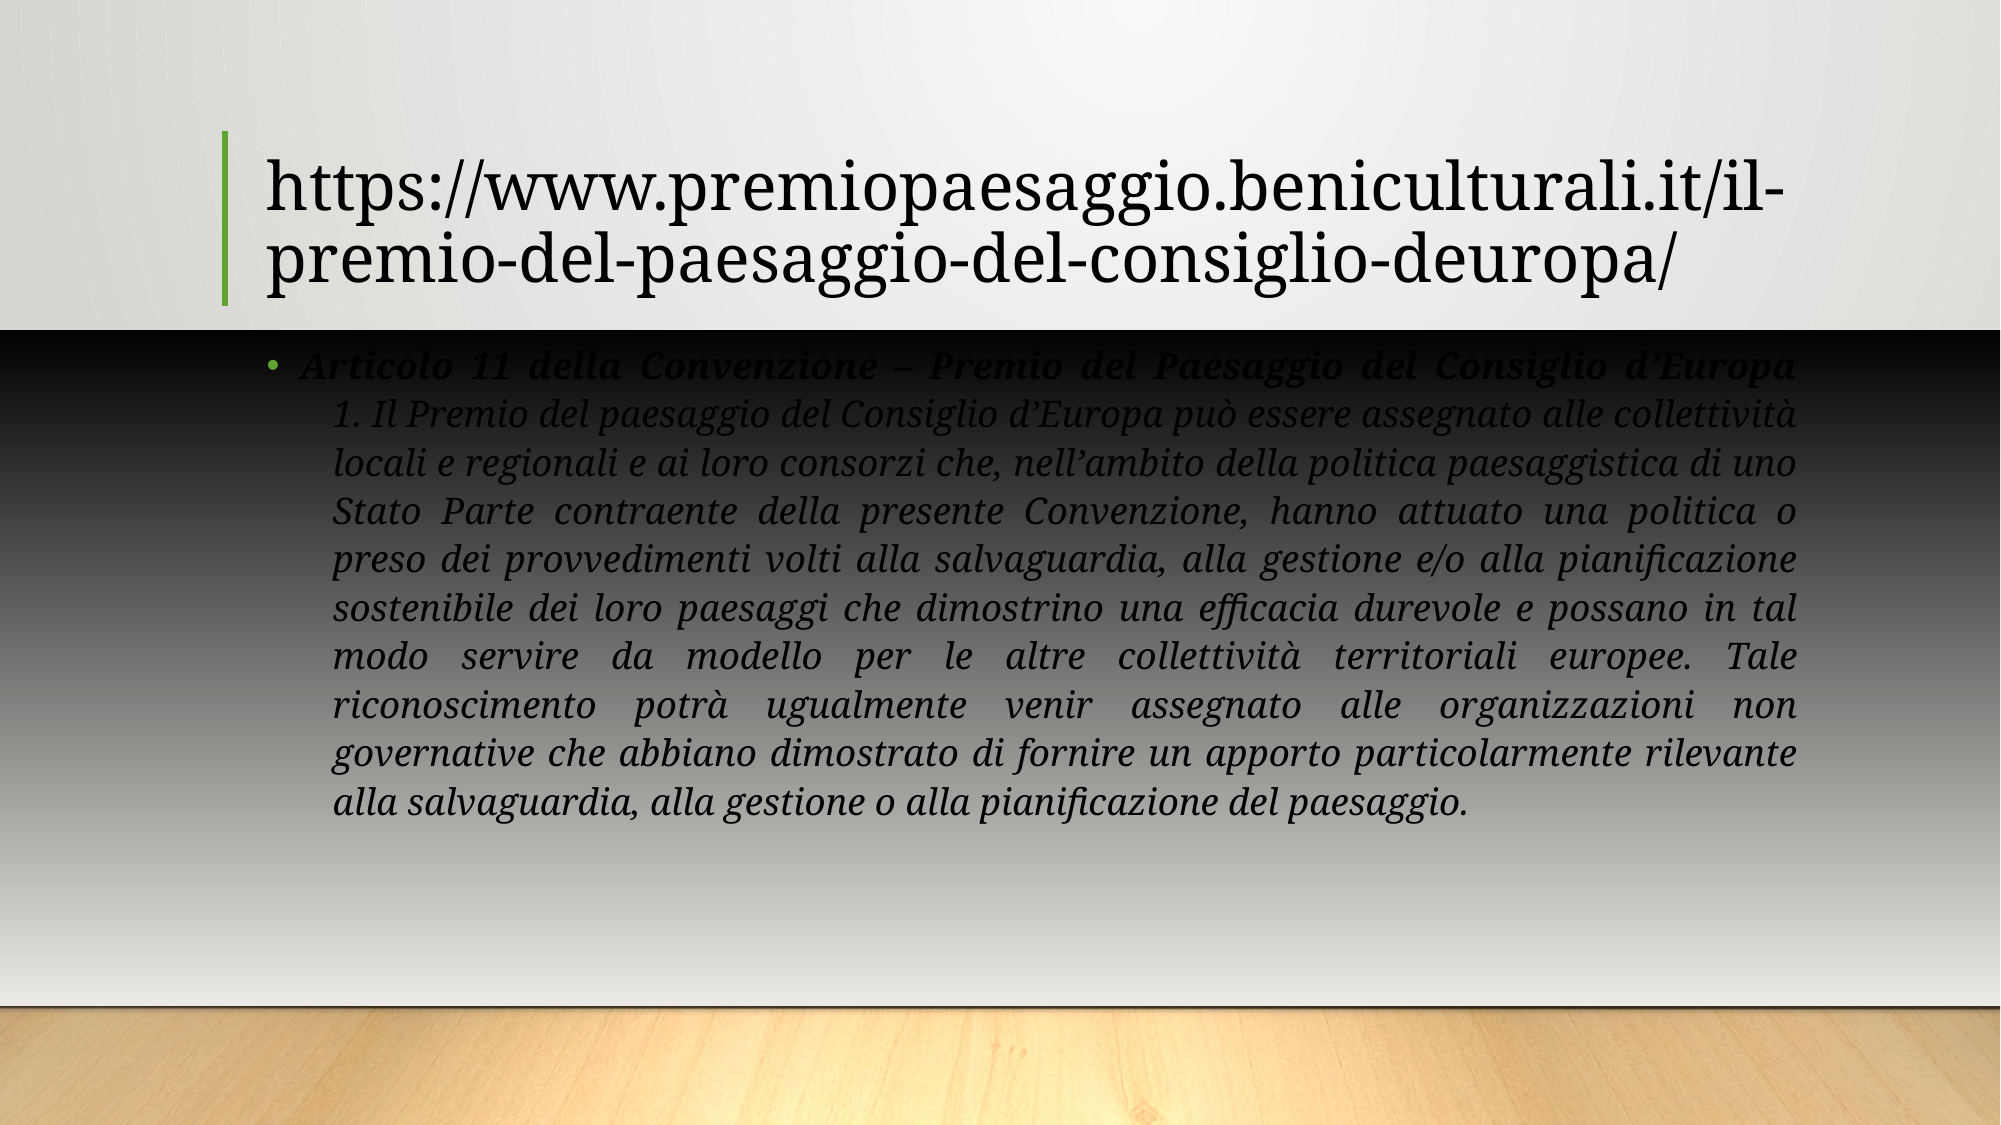

# https://www.premiopaesaggio.beniculturali.it/il-premio-del-paesaggio-del-consiglio-deuropa/
Articolo 11 della Convenzione – Premio del Paesaggio del Consiglio d’Europa
1. Il Premio del paesaggio del Consiglio d’Europa può essere assegnato alle collettività locali e regionali e ai loro consorzi che, nell’ambito della politica paesaggistica di uno Stato Parte contraente della presente Convenzione, hanno attuato una politica o preso dei provvedimenti volti alla salvaguardia, alla gestione e/o alla pianificazione sostenibile dei loro paesaggi che dimostrino una efficacia durevole e possano in tal modo servire da modello per le altre collettività territoriali europee. Tale riconoscimento potrà ugualmente venir assegnato alle organizzazioni non governative che abbiano dimostrato di fornire un apporto particolarmente rilevante alla salvaguardia, alla gestione o alla pianificazione del paesaggio.